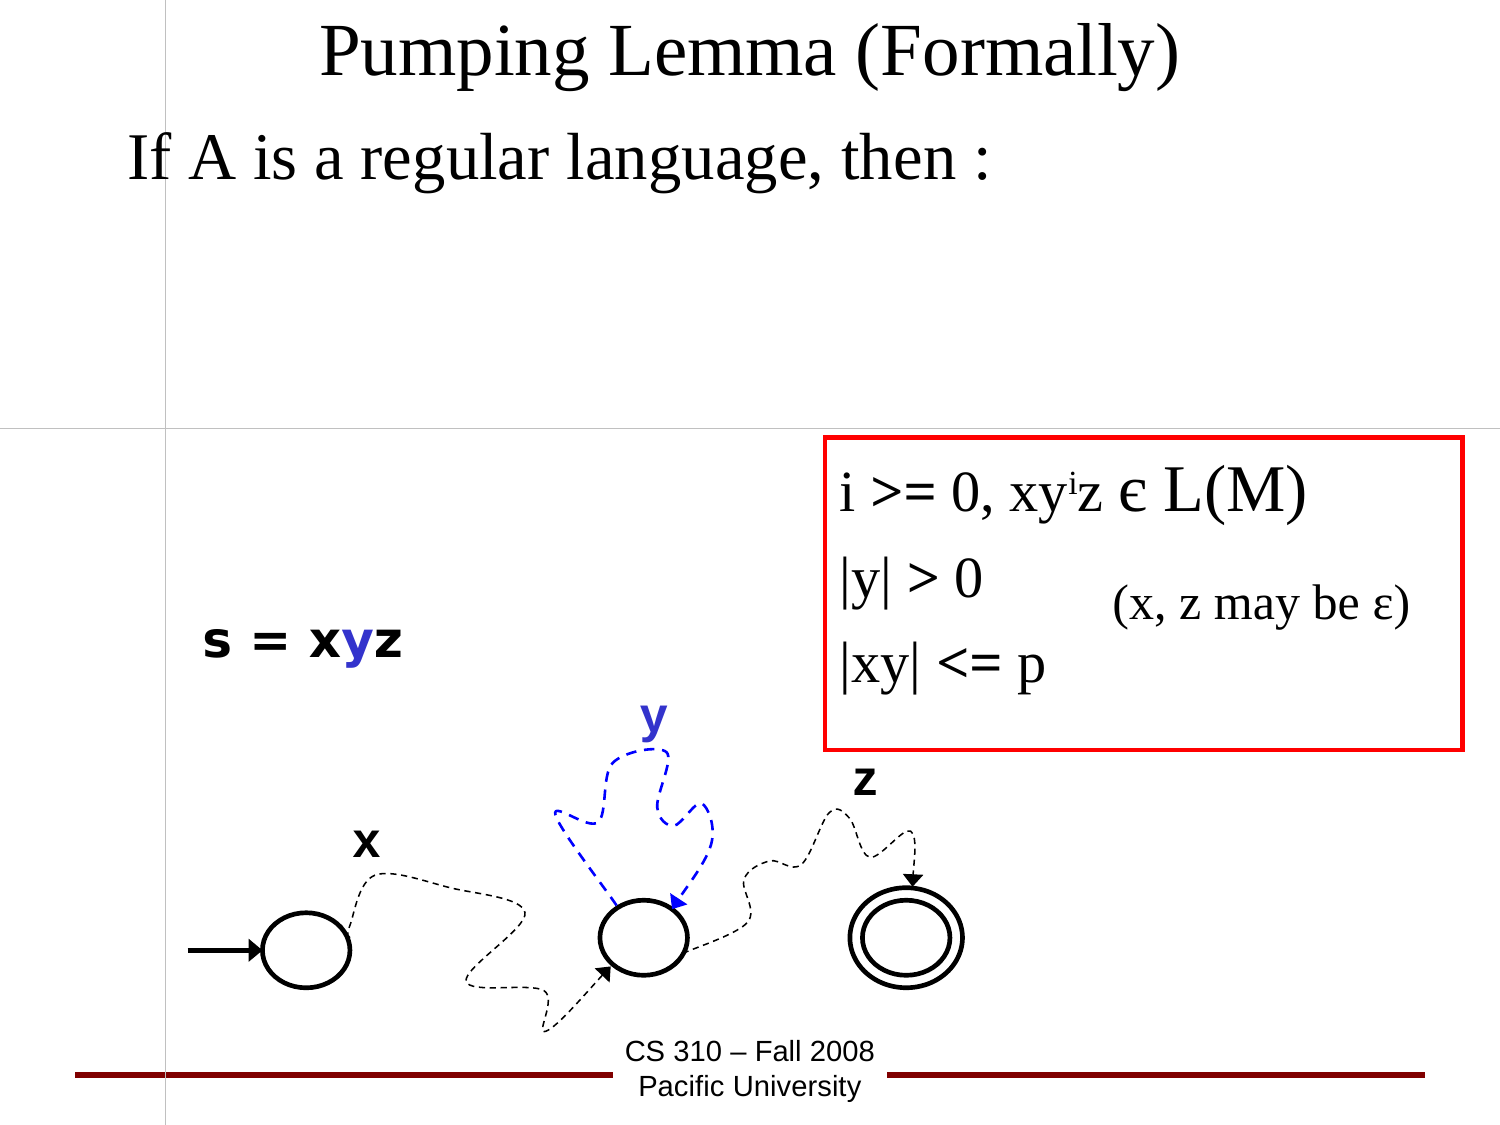

# Pumping Lemma (Formally)
If A is a regular language, then :
i >= 0, xyiz є L(M)
|y| > 0
|xy| <= p
(x, z may be ε)
s = xyz
y
z
x